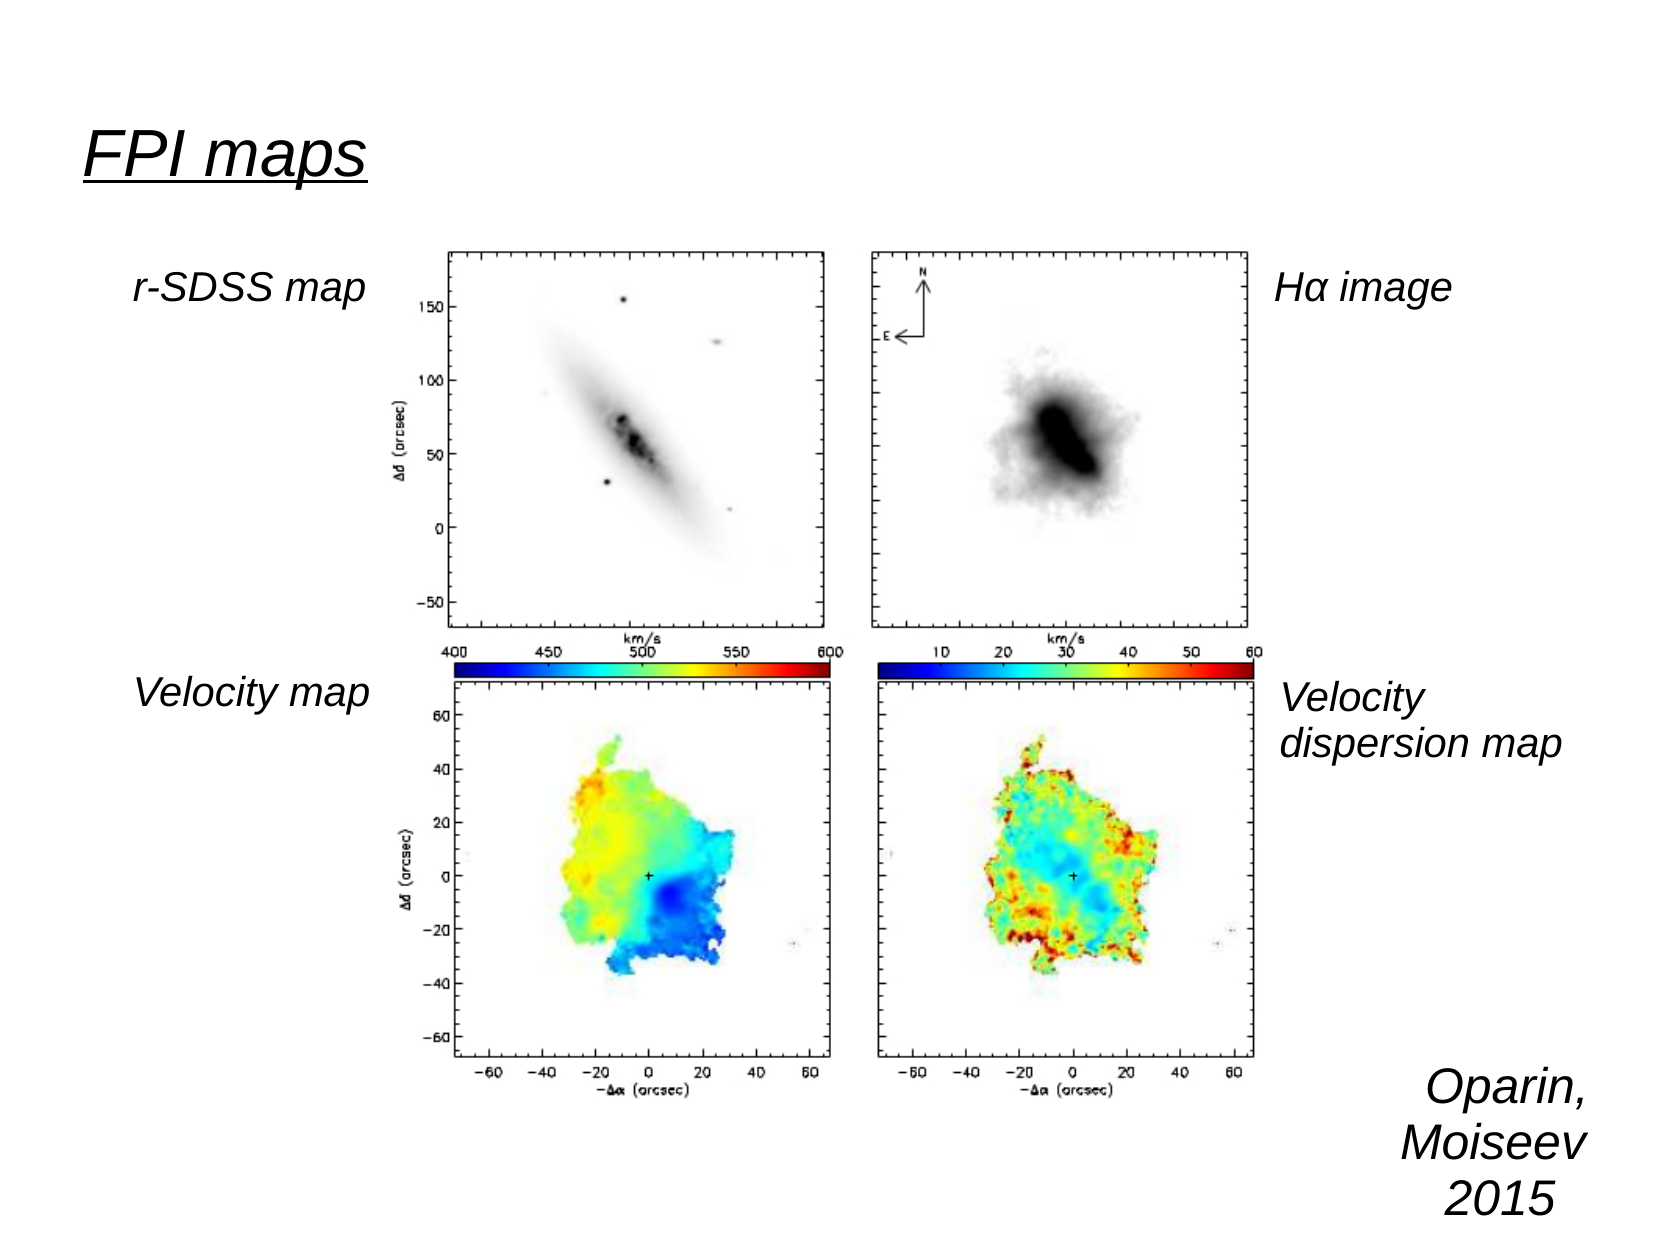

# FPI maps
r-SDSS map
Hα image
Velocity map
Velocity dispersion map
 Oparin, Moiseev 2015